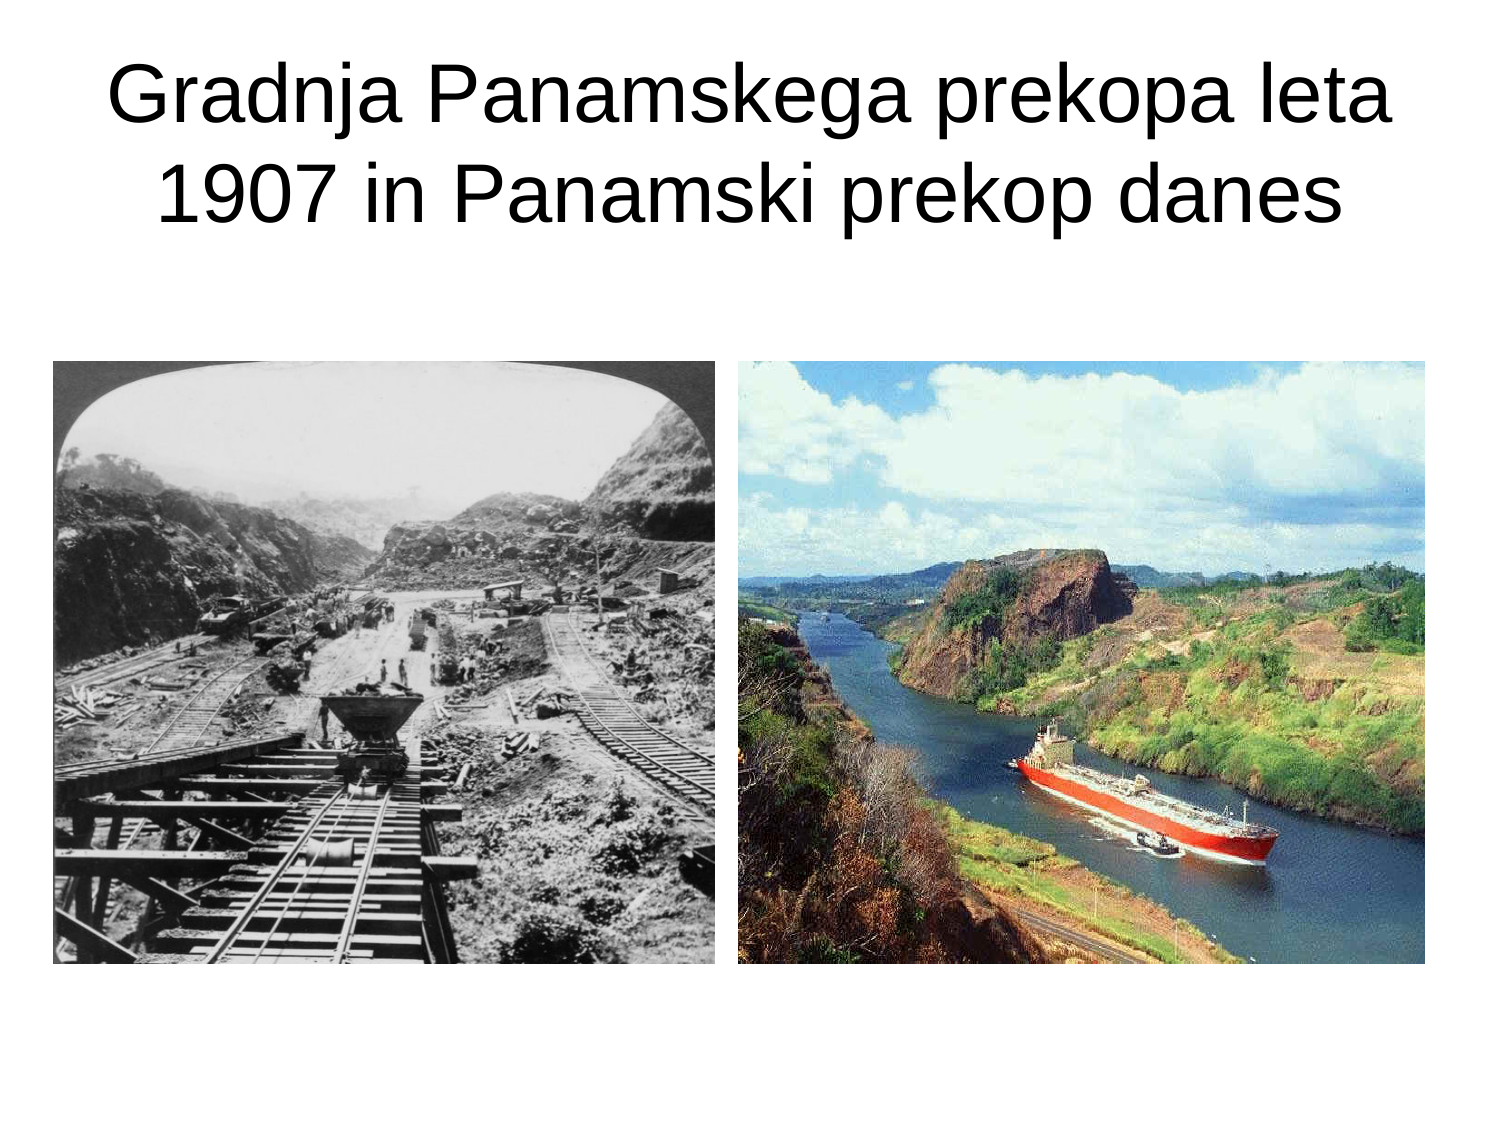

# Gradnja Panamskega prekopa leta 1907 in Panamski prekop danes